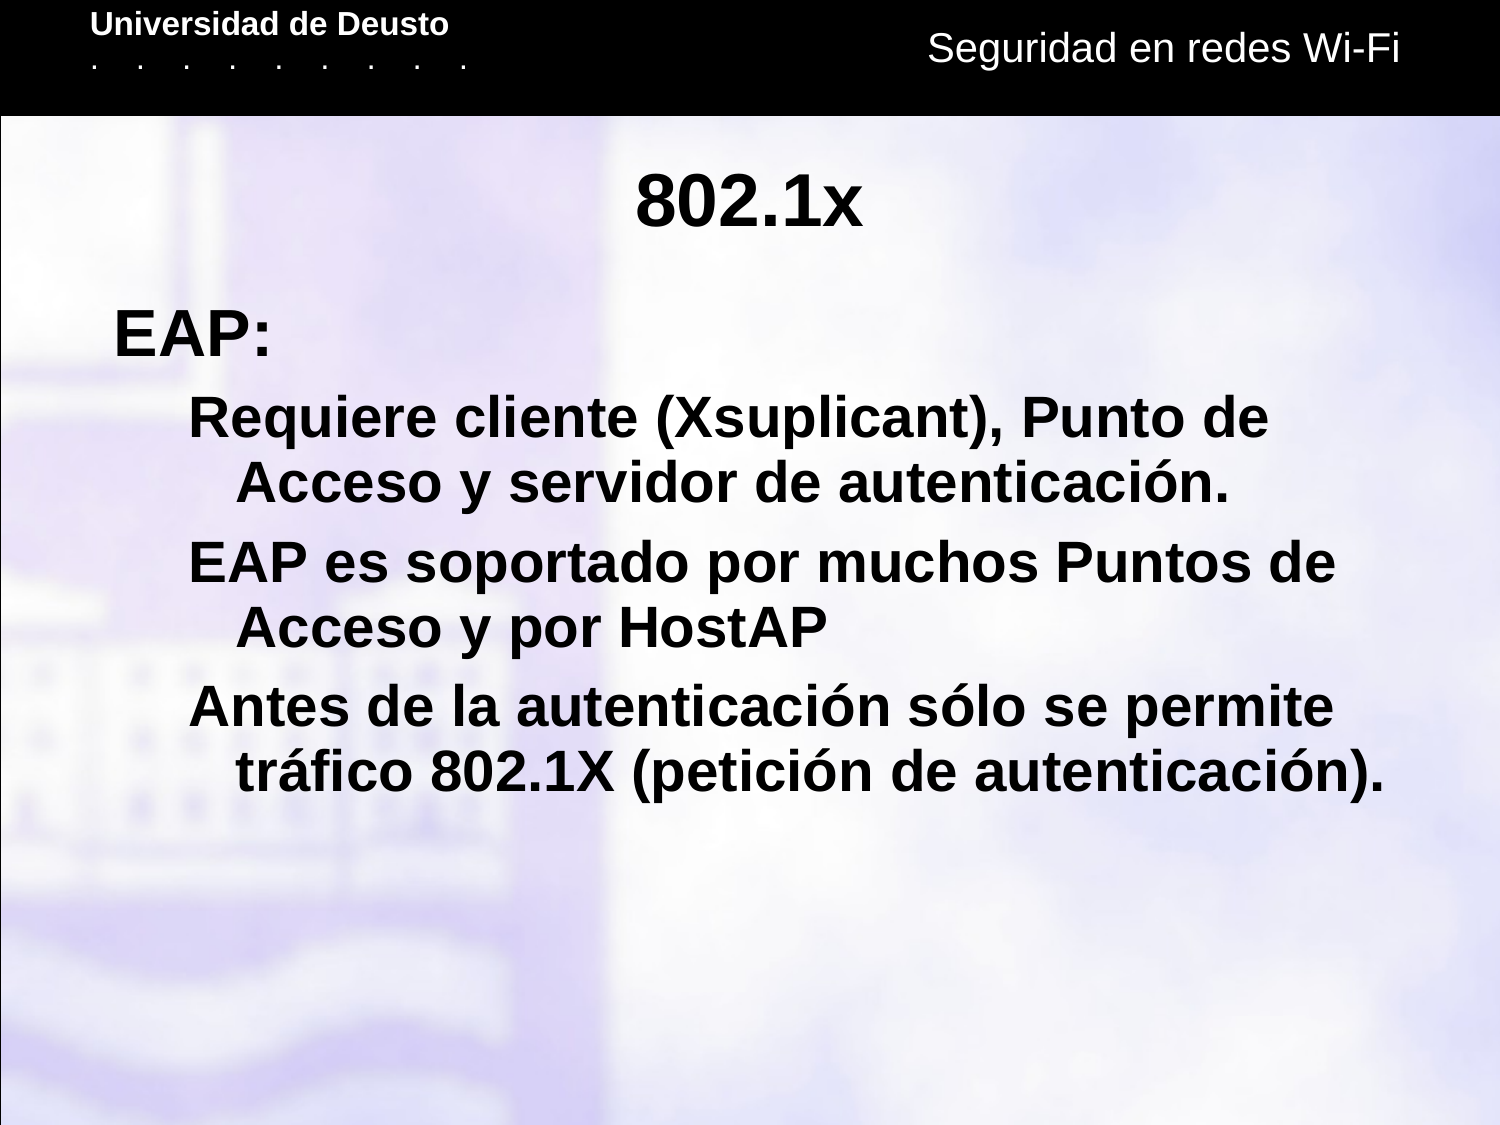

# 802.1x
EAP:
Requiere cliente (Xsuplicant), Punto de Acceso y servidor de autenticación.
EAP es soportado por muchos Puntos de Acceso y por HostAP
Antes de la autenticación sólo se permite tráfico 802.1X (petición de autenticación).